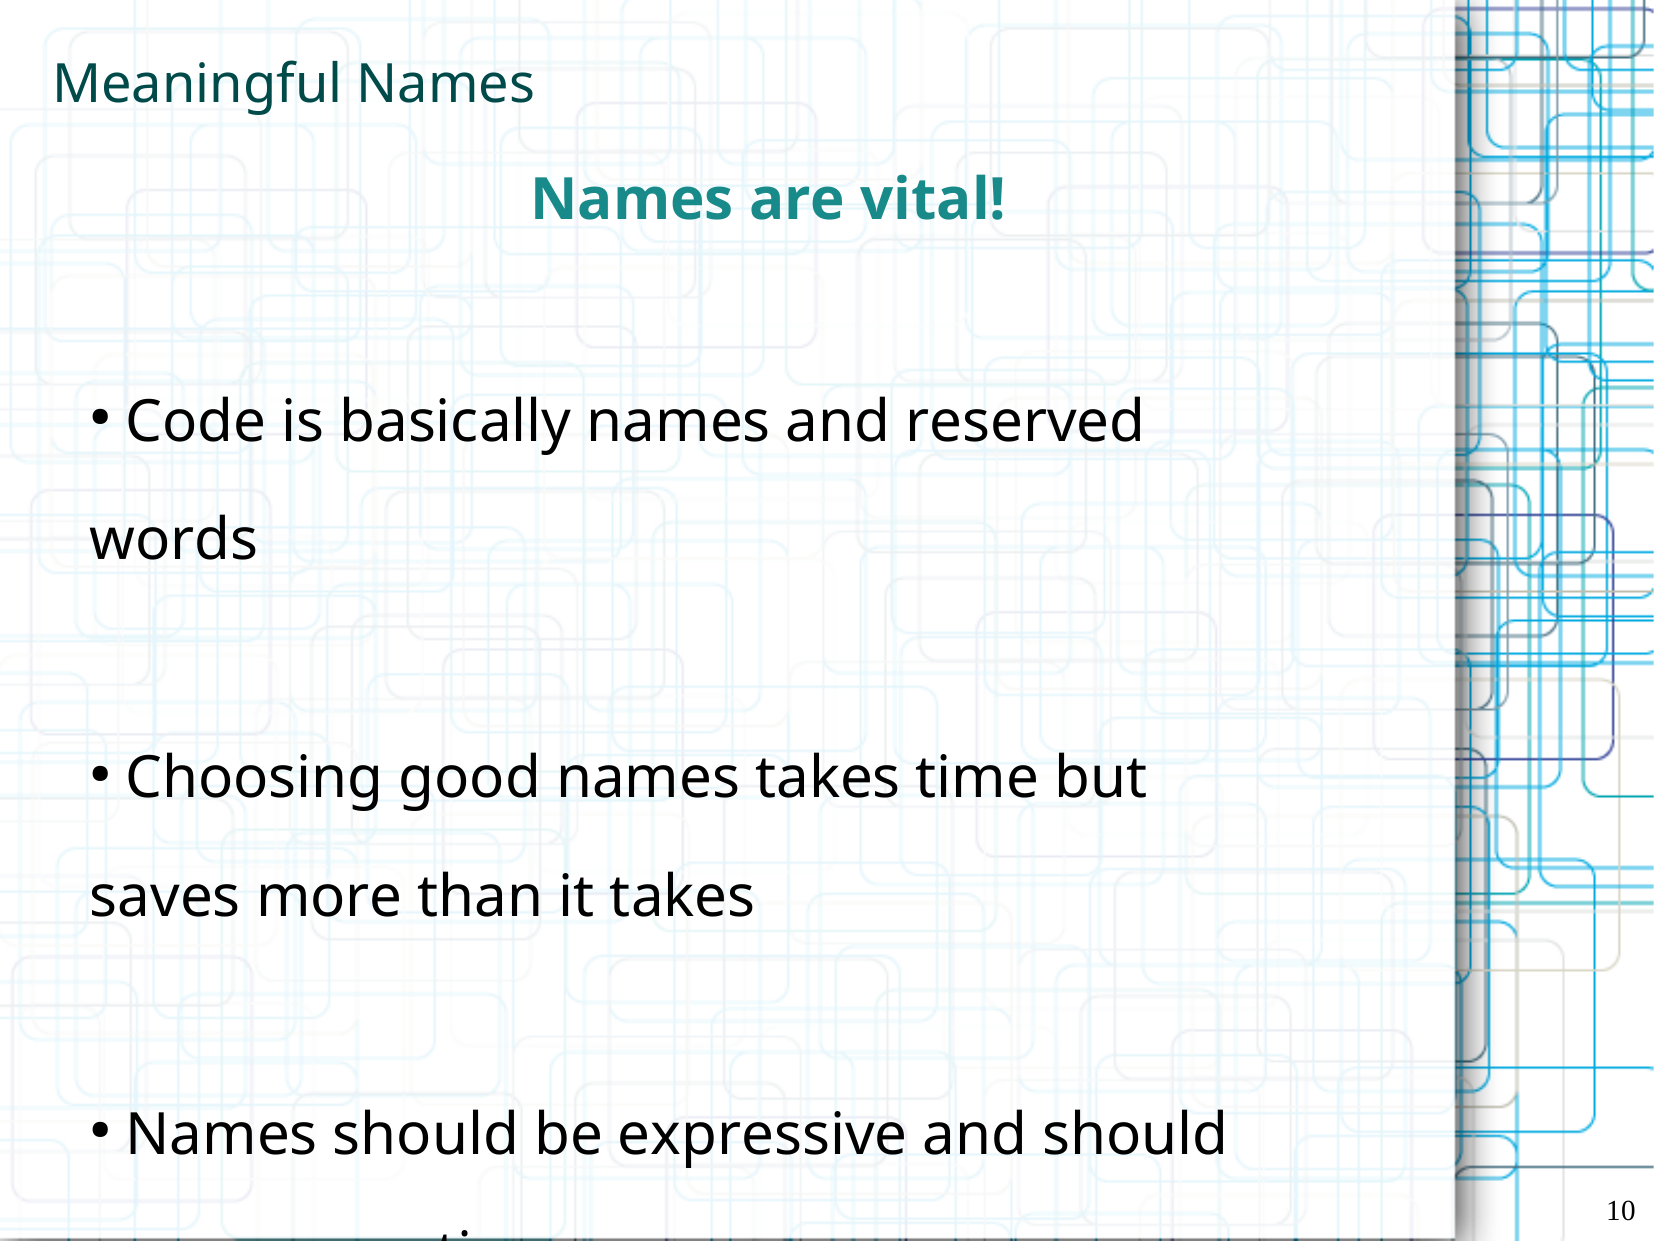

Meaningful Names
Names are vital!
 Code is basically names and reserved words
 Choosing good names takes time but saves more than it takes
 Names should be expressive and should answer questions
10